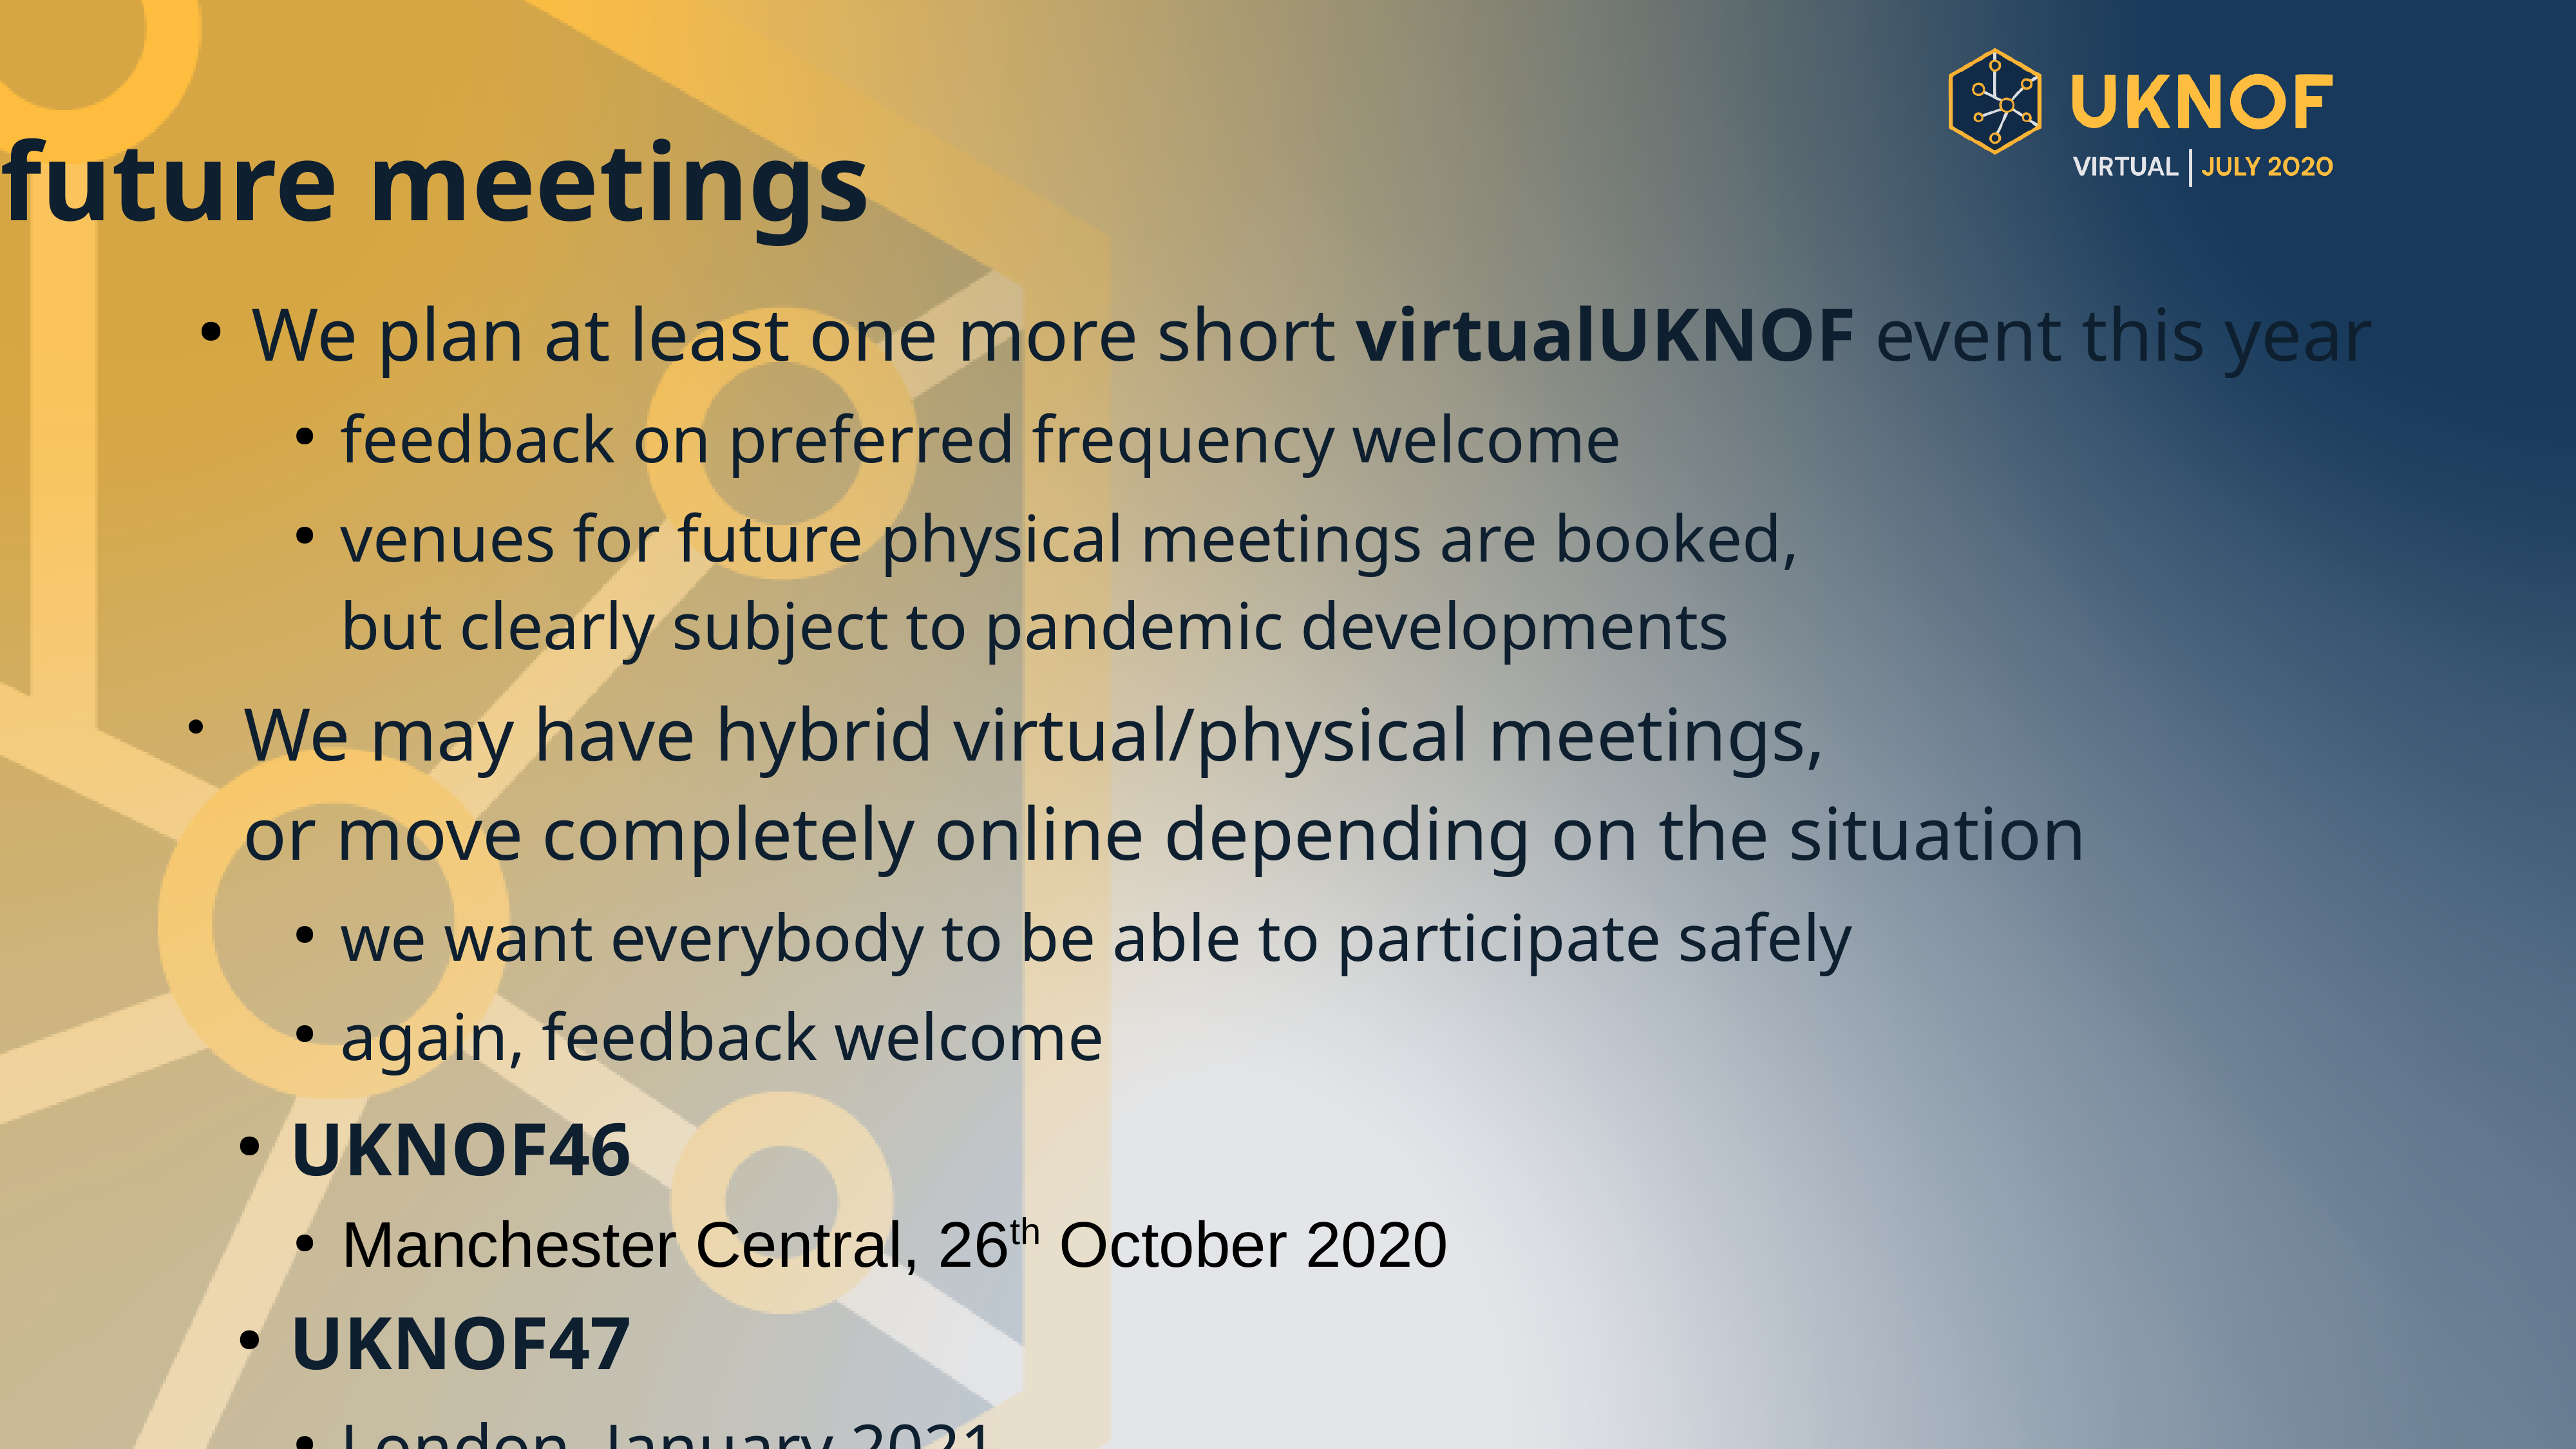

# future meetings
 We plan at least one more short virtualUKNOF event this year
 feedback on preferred frequency welcome
 venues for future physical meetings are booked,
 but clearly subject to pandemic developments
 We may have hybrid virtual/physical meetings,
 or move completely online depending on the situation
 we want everybody to be able to participate safely
 again, feedback welcome
 UKNOF46
 Manchester Central, 26th October 2020
 UKNOF47
 London, January 2021